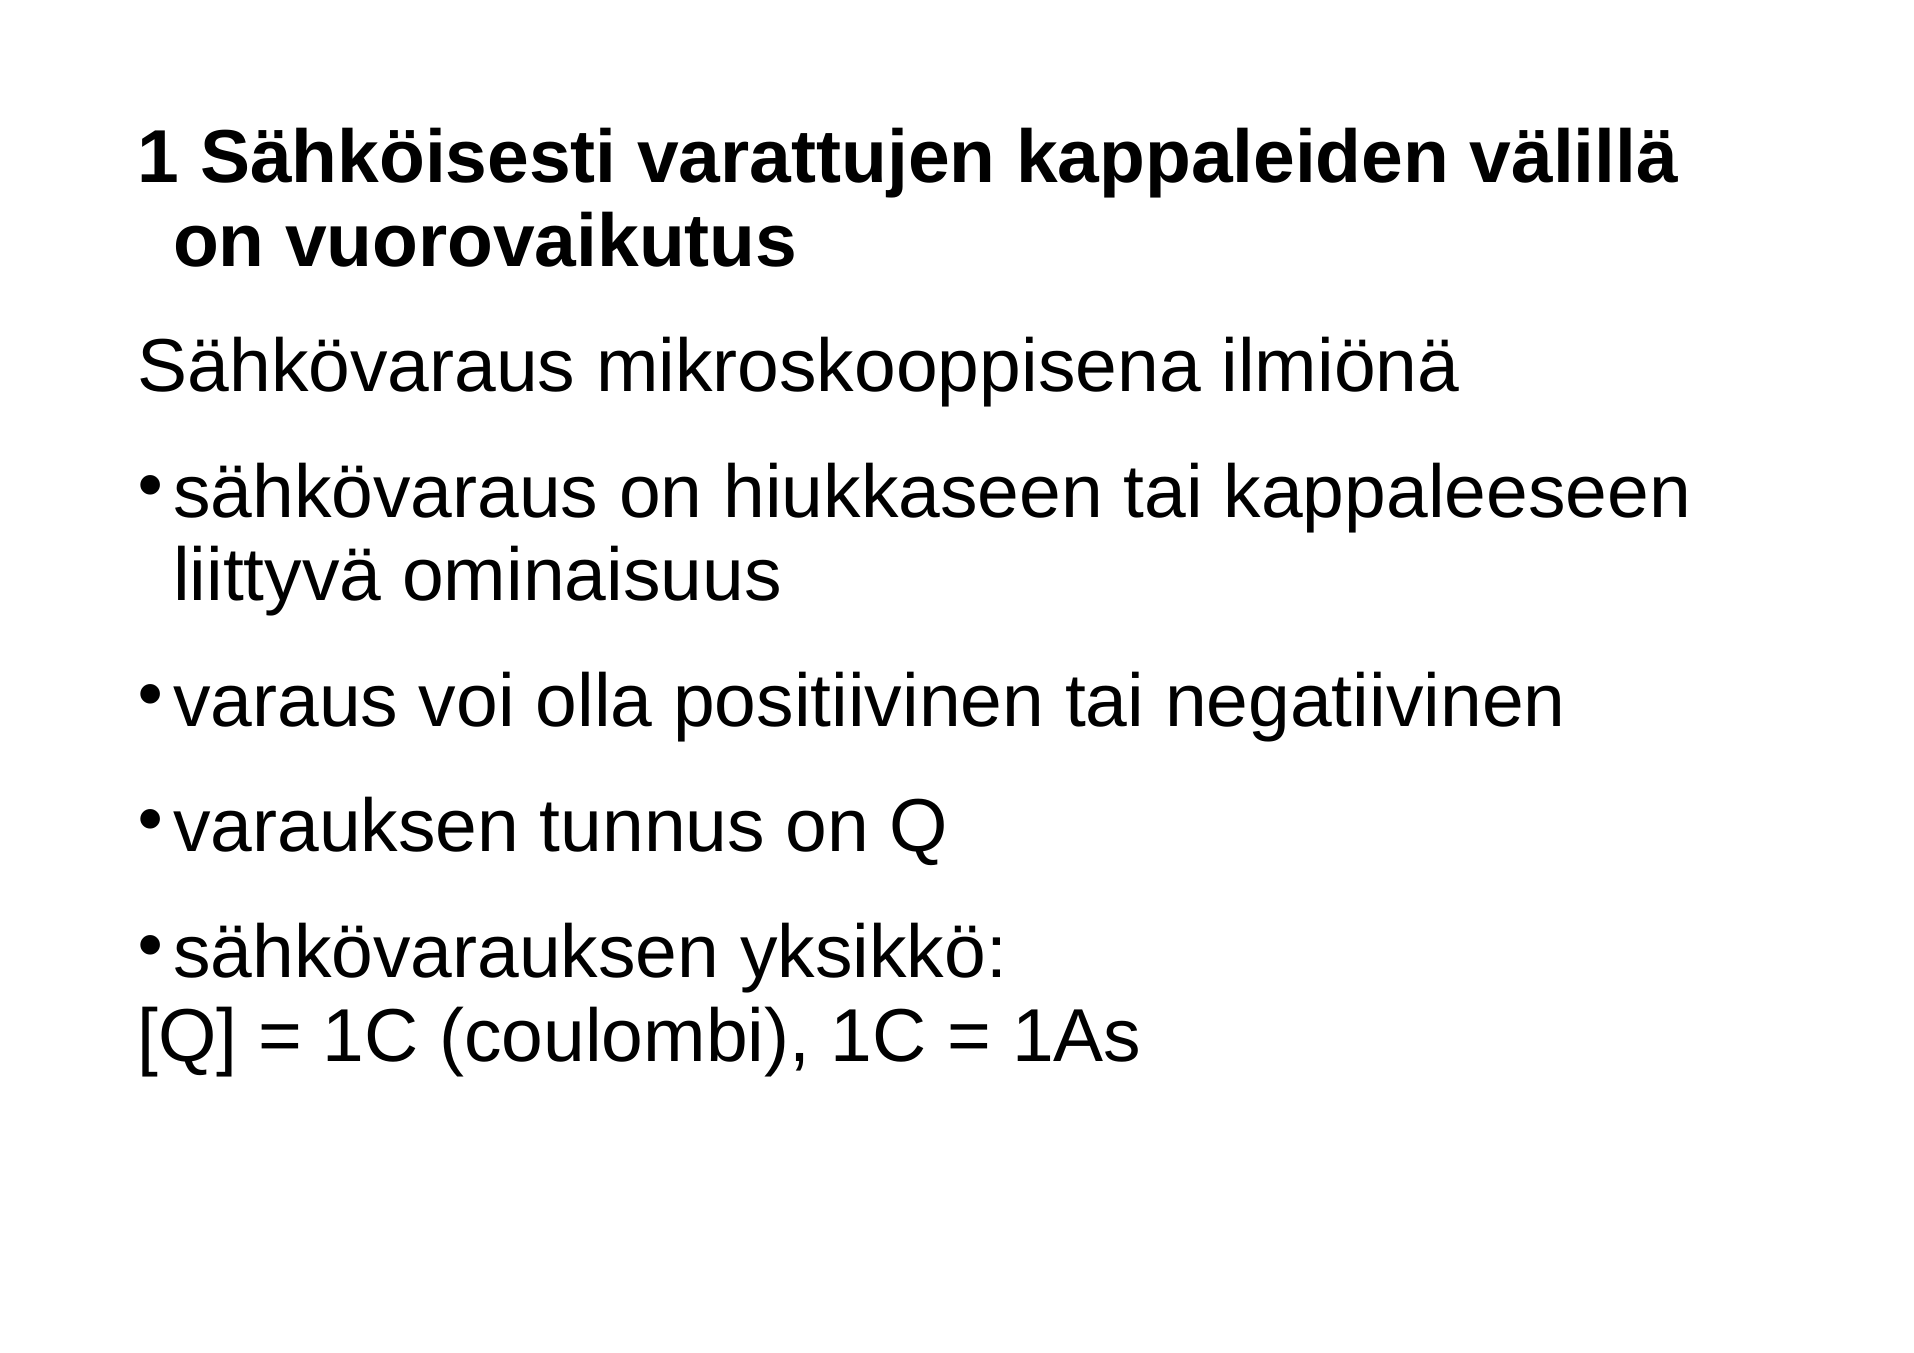

1 Sähköisesti varattujen kappaleiden välillä on vuorovaikutus
Sähkövaraus mikroskooppisena ilmiönä
sähkövaraus on hiukkaseen tai kappaleeseen liittyvä ominaisuus
varaus voi olla positiivinen tai negatiivinen
varauksen tunnus on Q
sähkövarauksen yksikkö:
[Q] = 1C (coulombi), 1C = 1As